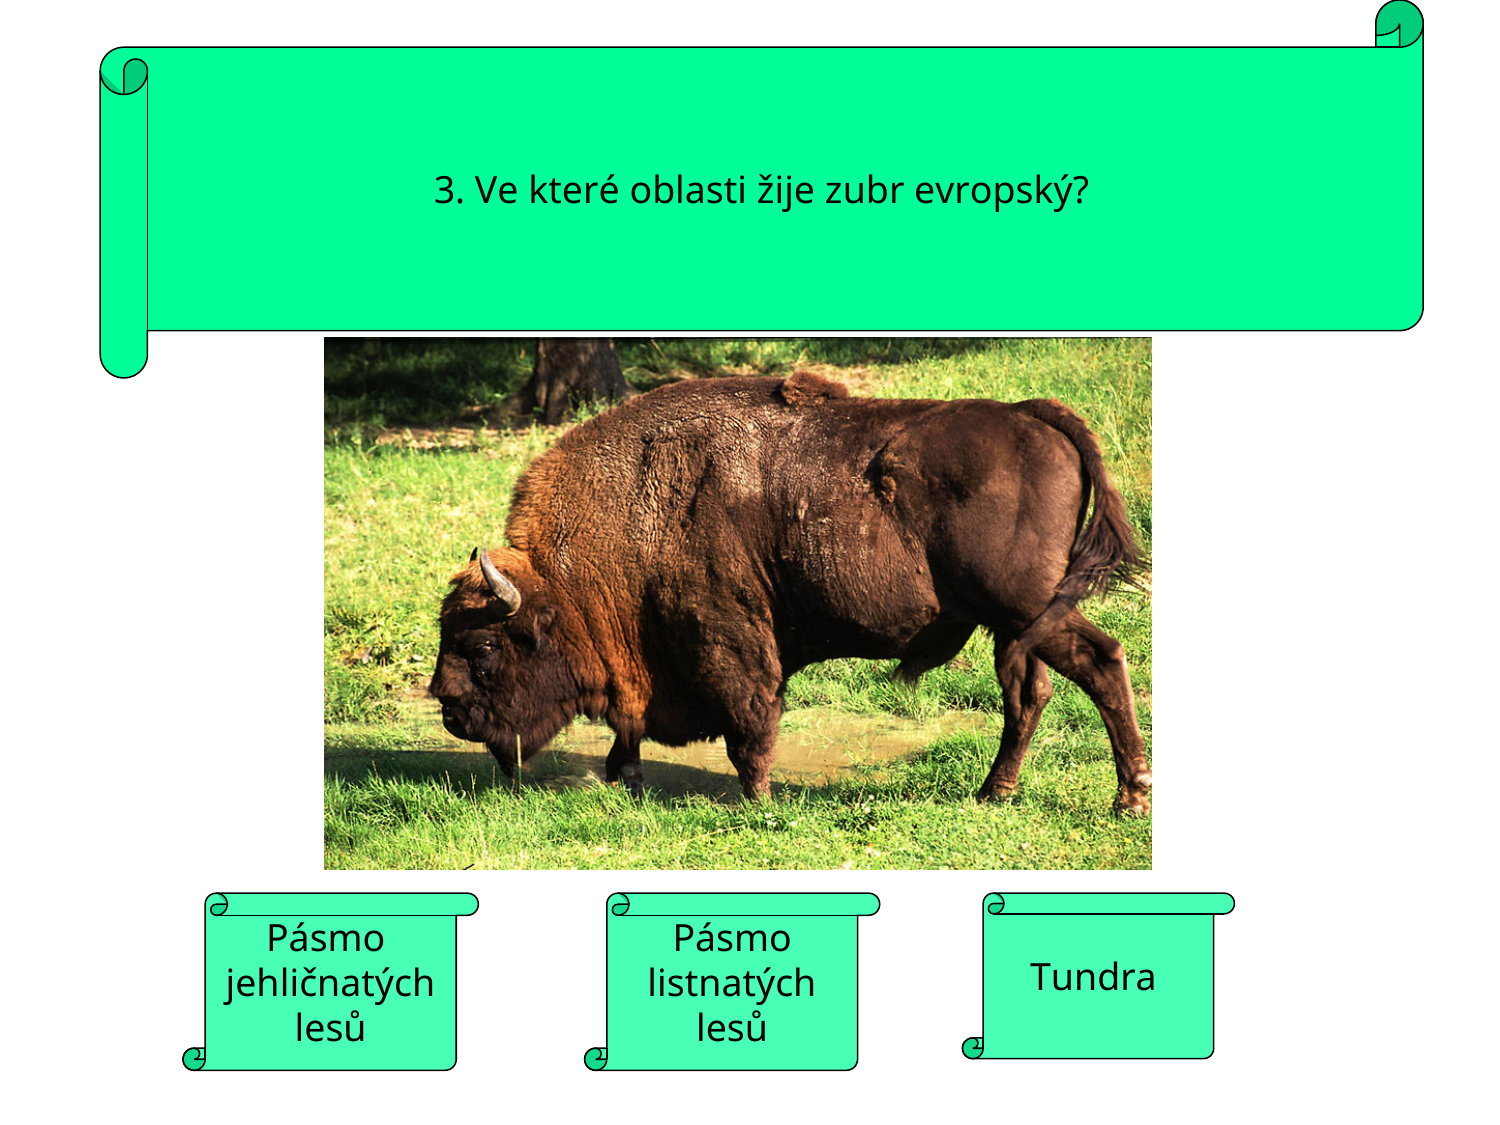

3. Ve které oblasti žije zubr evropský?
Pásmo
jehličnatých
lesů
Pásmo
listnatých
lesů
Tundra